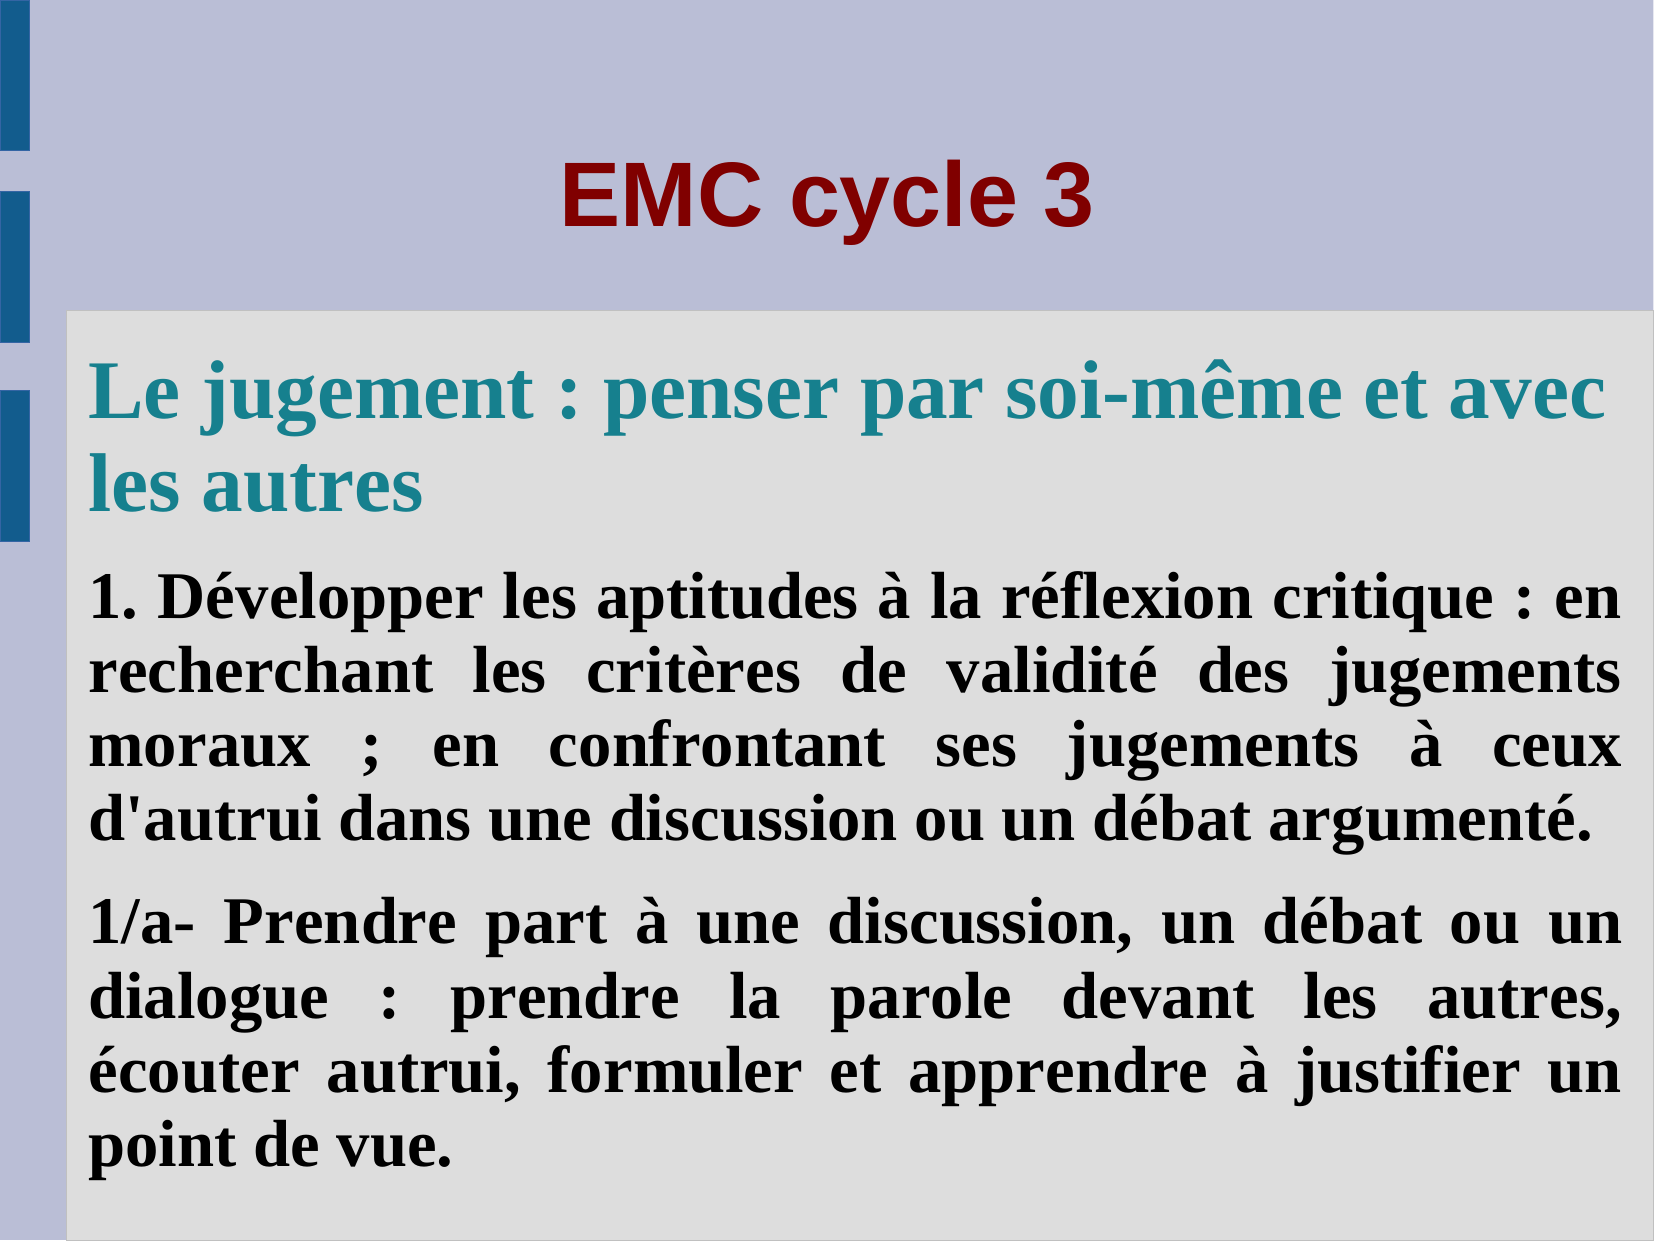

# EMC cycle 3
Le jugement : penser par soi-même et avec les autres
1. Développer les aptitudes à la réflexion critique : en recherchant les critères de validité des jugements moraux ; en confrontant ses jugements à ceux d'autrui dans une discussion ou un débat argumenté.
1/a- Prendre part à une discussion, un débat ou un dialogue : prendre la parole devant les autres, écouter autrui, formuler et apprendre à justifier un point de vue.